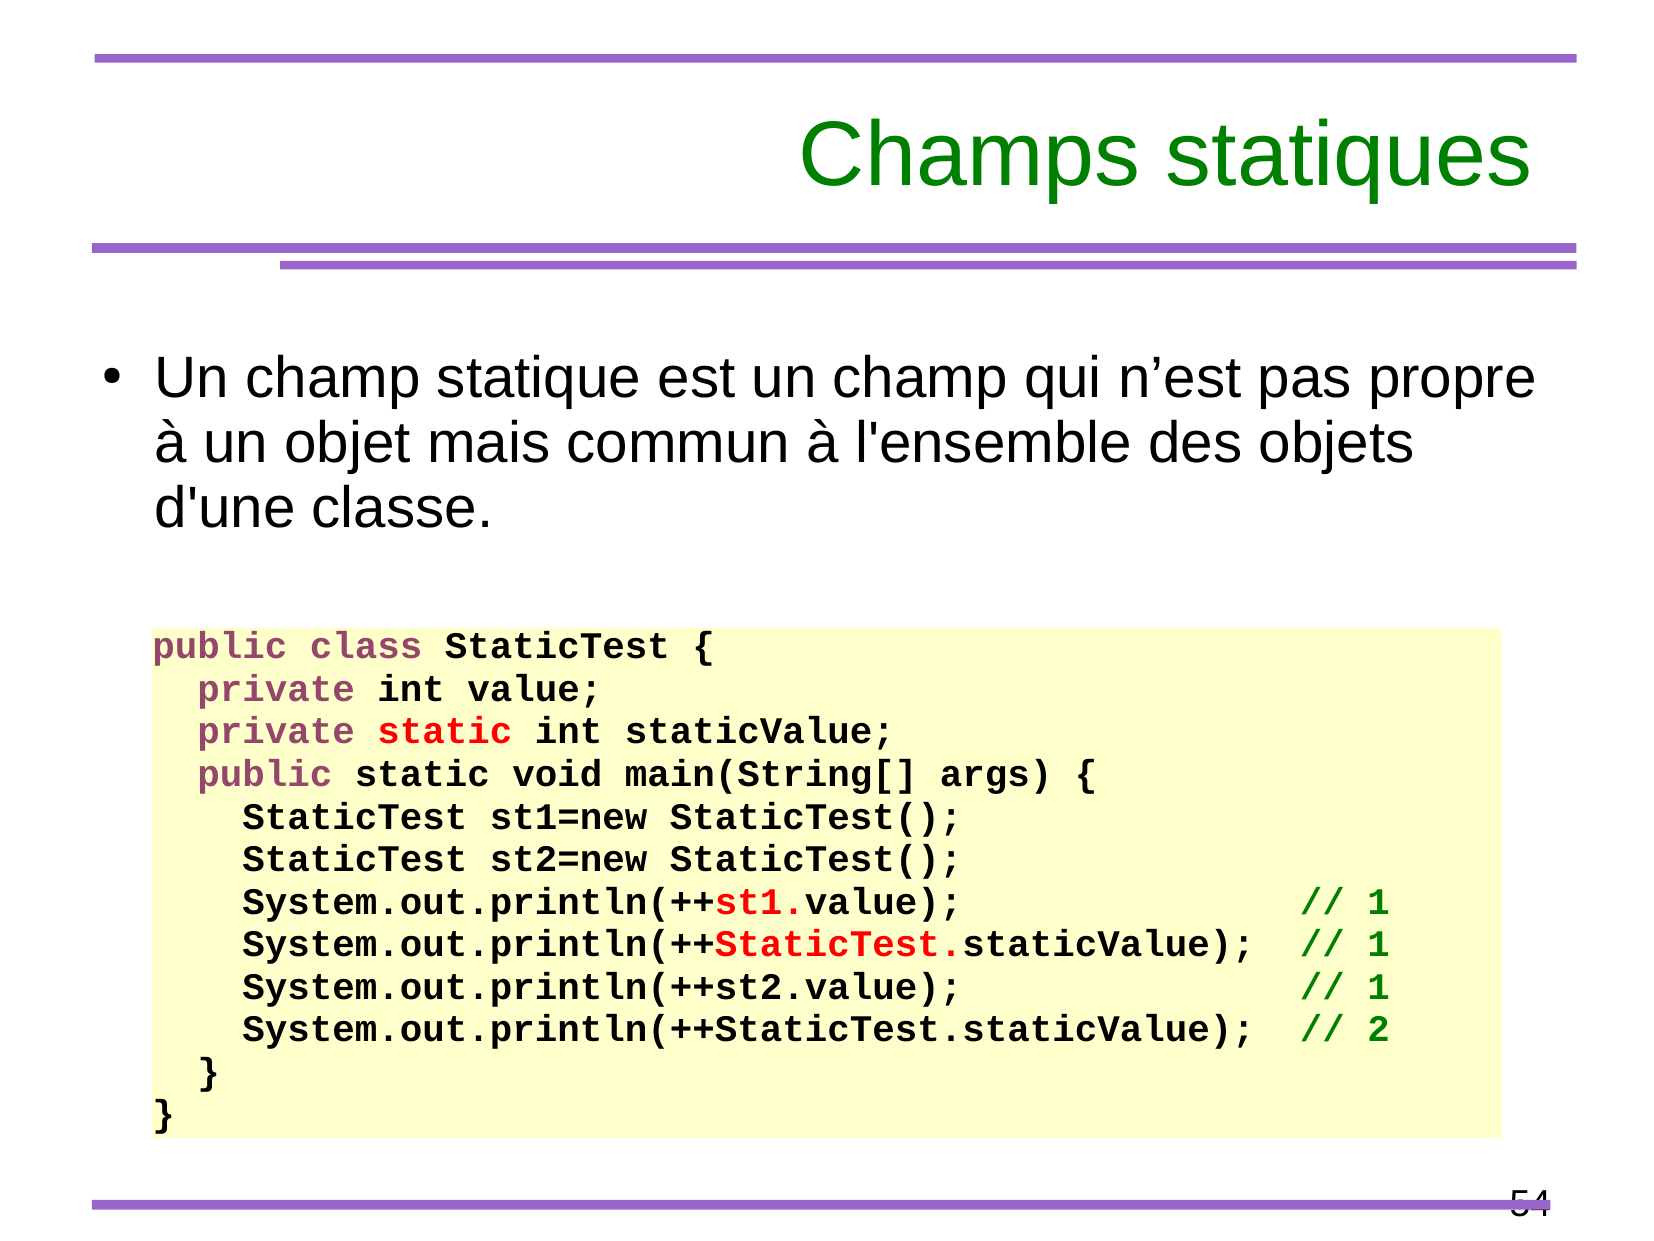

# Champs statiques
Un champ statique est un champ qui n’est pas propre à un objet mais commun à l'ensemble des objets d'une classe.
public class StaticTest {
 private int value;
 private static int staticValue;
 public static void main(String[] args) {
 StaticTest st1=new StaticTest();
 StaticTest st2=new StaticTest();
 System.out.println(++st1.value); // 1
 System.out.println(++StaticTest.staticValue); // 1
 System.out.println(++st2.value); // 1
 System.out.println(++StaticTest.staticValue); // 2
 }
}